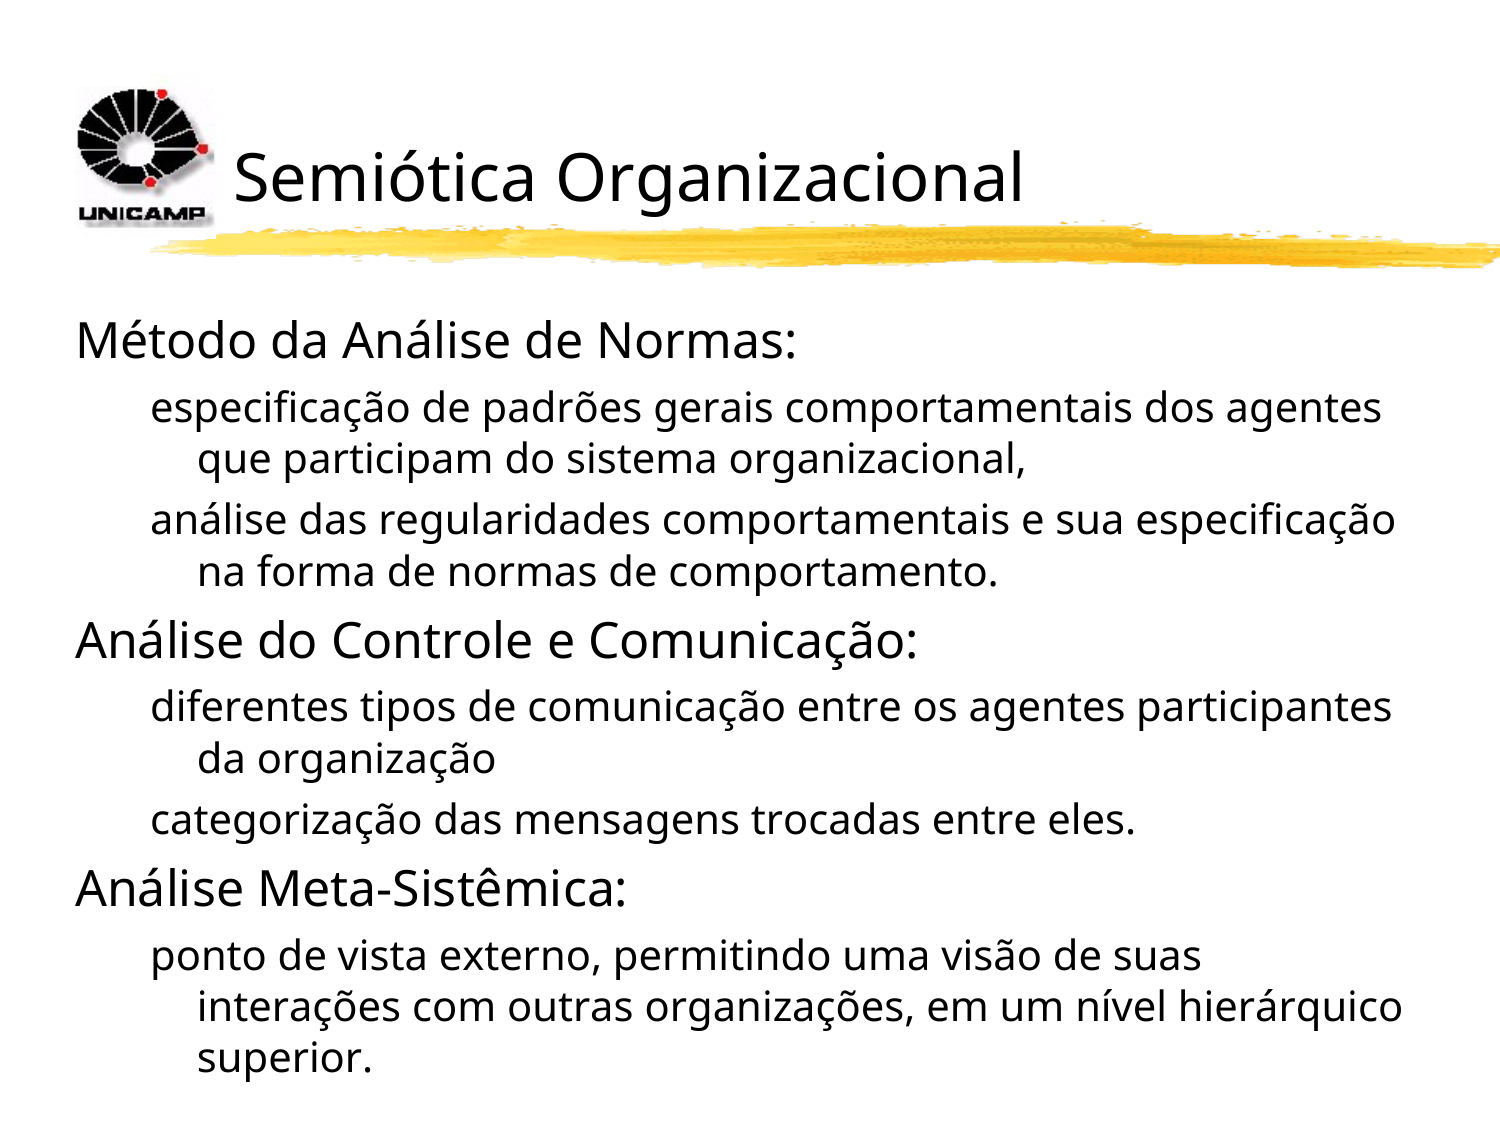

# Semiótica Organizacional
Método da Análise de Normas:
especificação de padrões gerais comportamentais dos agentes que participam do sistema organizacional,
análise das regularidades comportamentais e sua especificação na forma de normas de comportamento.
Análise do Controle e Comunicação:
diferentes tipos de comunicação entre os agentes participantes da organização
categorização das mensagens trocadas entre eles.
Análise Meta-Sistêmica:
ponto de vista externo, permitindo uma visão de suas interações com outras organizações, em um nível hierárquico superior.